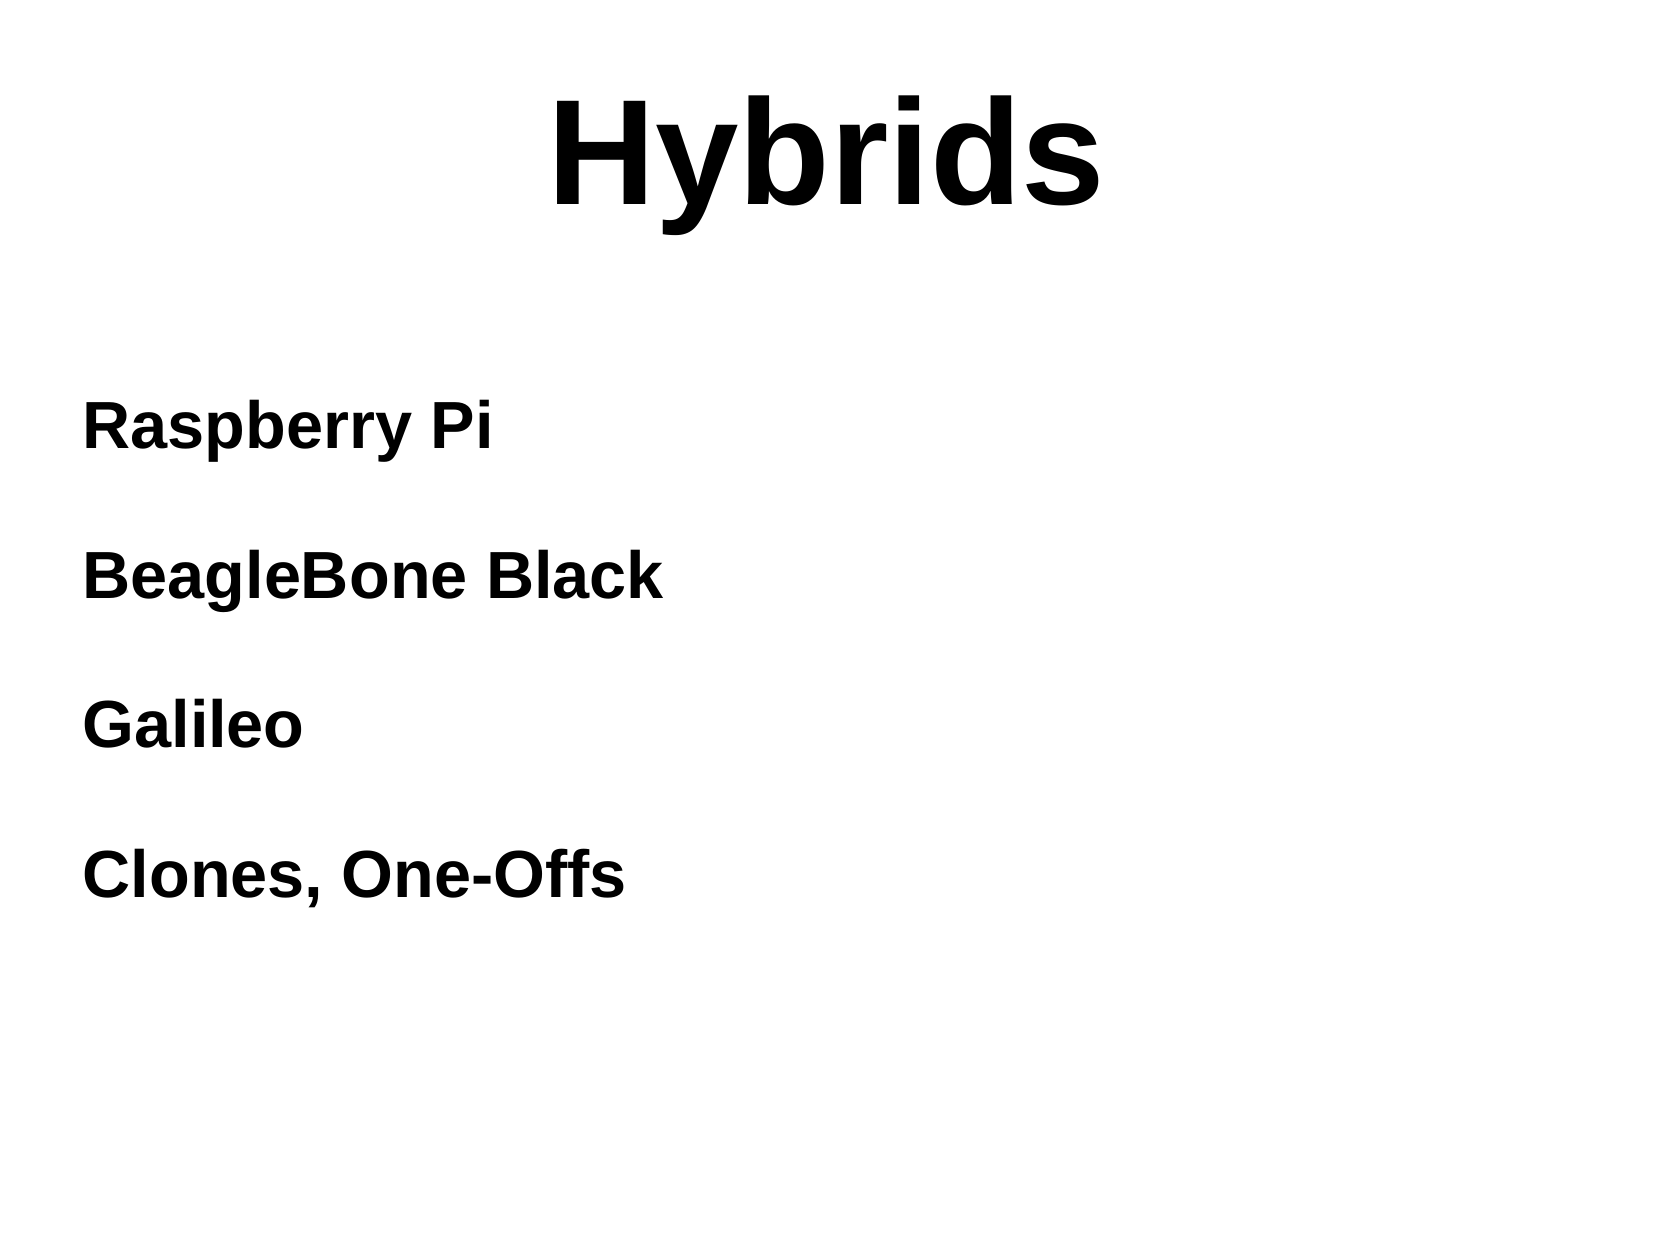

# Hybrids
Raspberry Pi
BeagleBone Black
Galileo
Clones, One-Offs